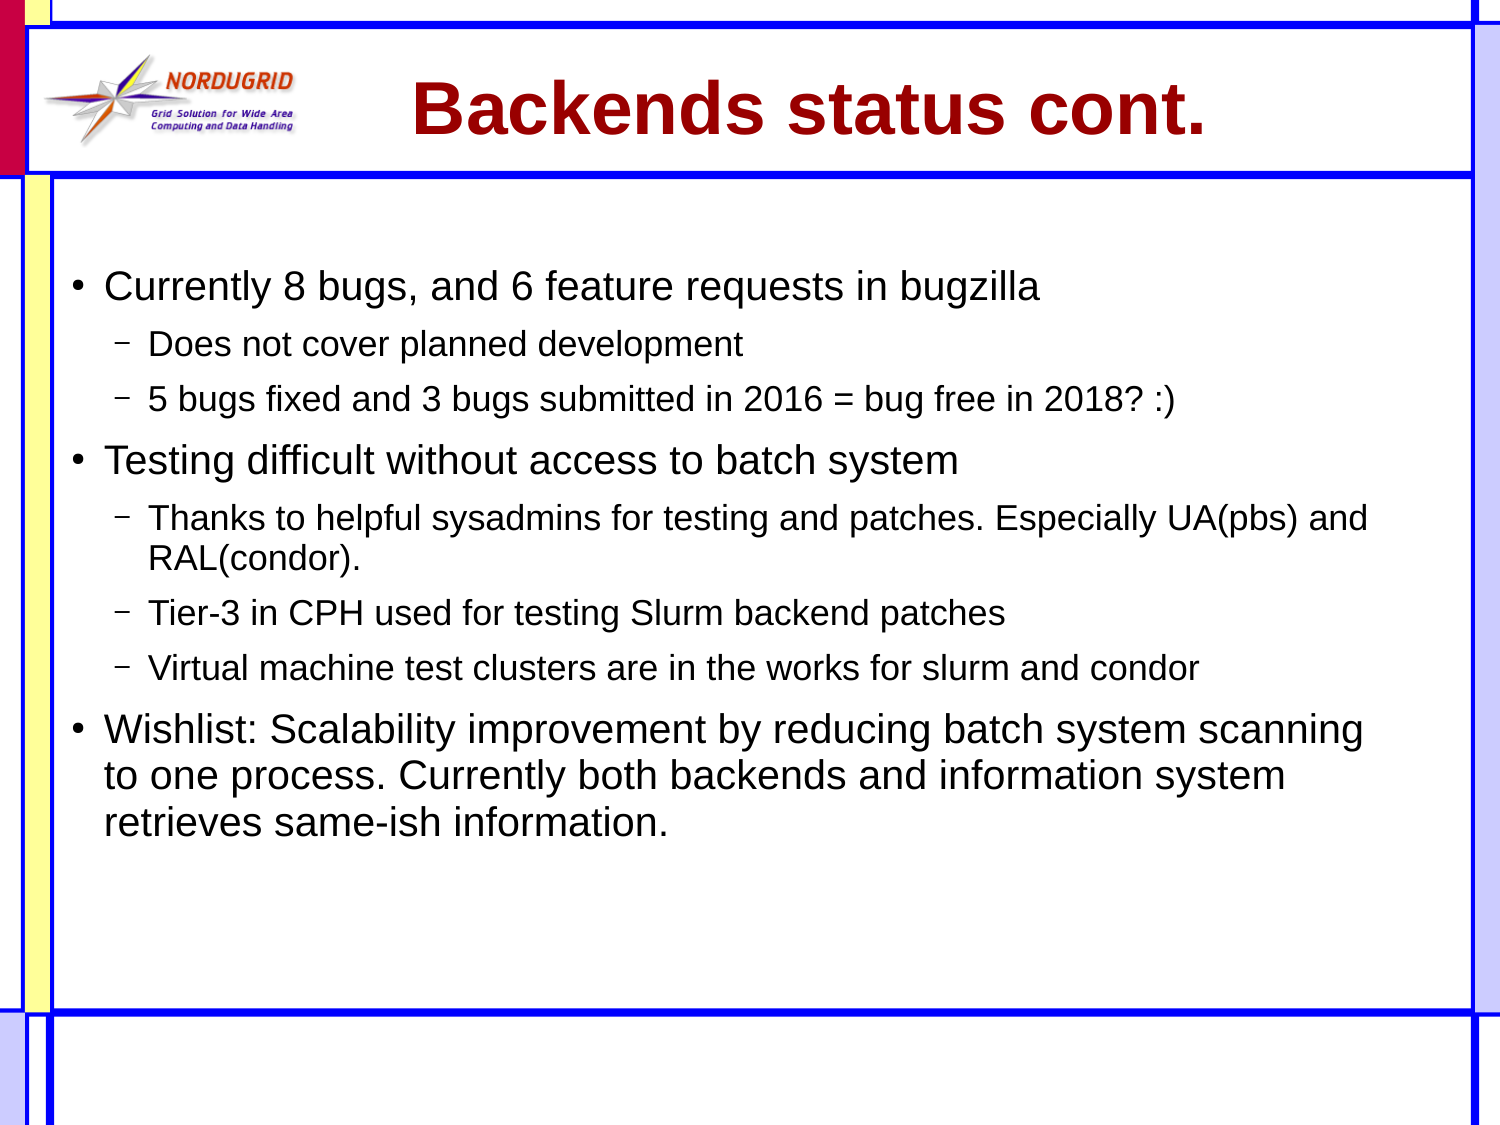

# Backends status cont.
Currently 8 bugs, and 6 feature requests in bugzilla
Does not cover planned development
5 bugs fixed and 3 bugs submitted in 2016 = bug free in 2018? :)
Testing difficult without access to batch system
Thanks to helpful sysadmins for testing and patches. Especially UA(pbs) and RAL(condor).
Tier-3 in CPH used for testing Slurm backend patches
Virtual machine test clusters are in the works for slurm and condor
Wishlist: Scalability improvement by reducing batch system scanning to one process. Currently both backends and information system retrieves same-ish information.